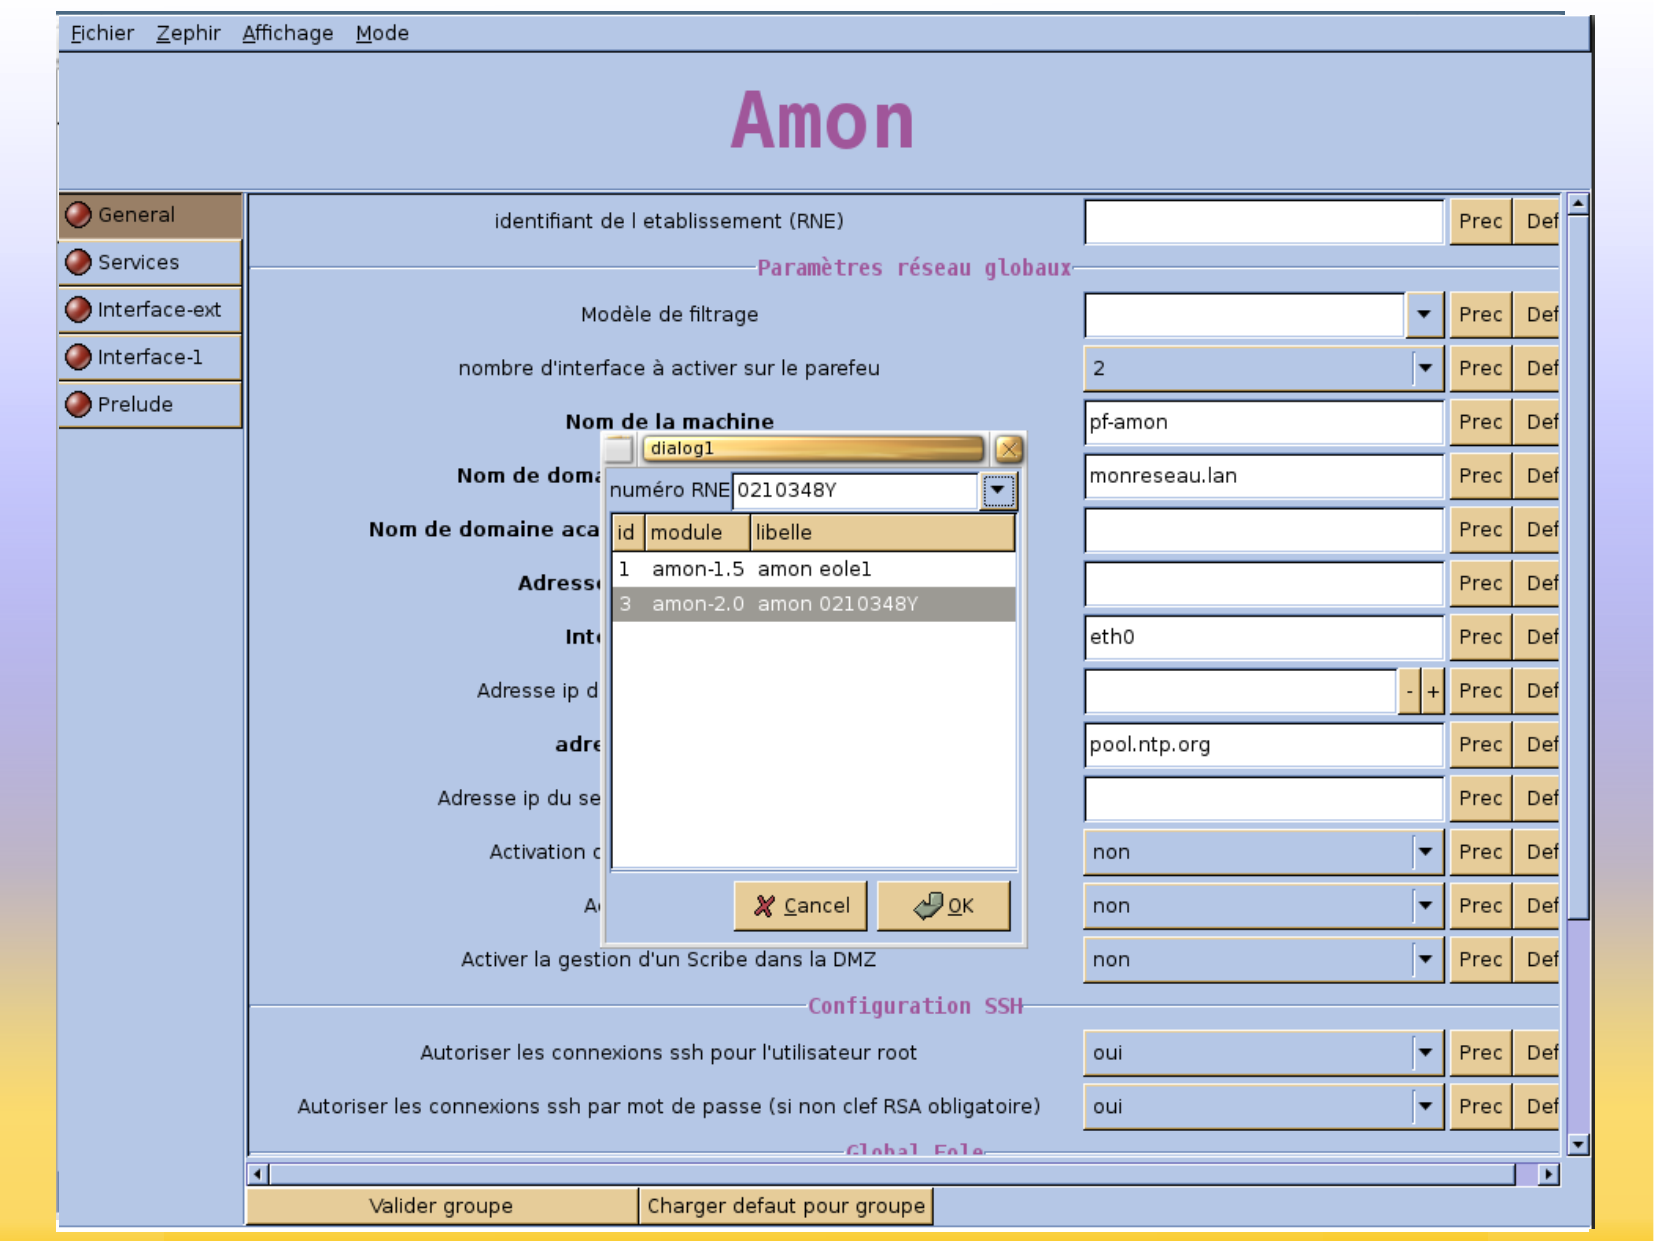

# Présentation
Zephir, module de déploiement et de surveillance des modules Eole.
Les composants de zephir
Un serveur de données (bdd, serveur xmlrpc)
Un frontal web
Un client installé sur les serveurs à gérer
Applications compatibles (era/sentinelle/gen_config)